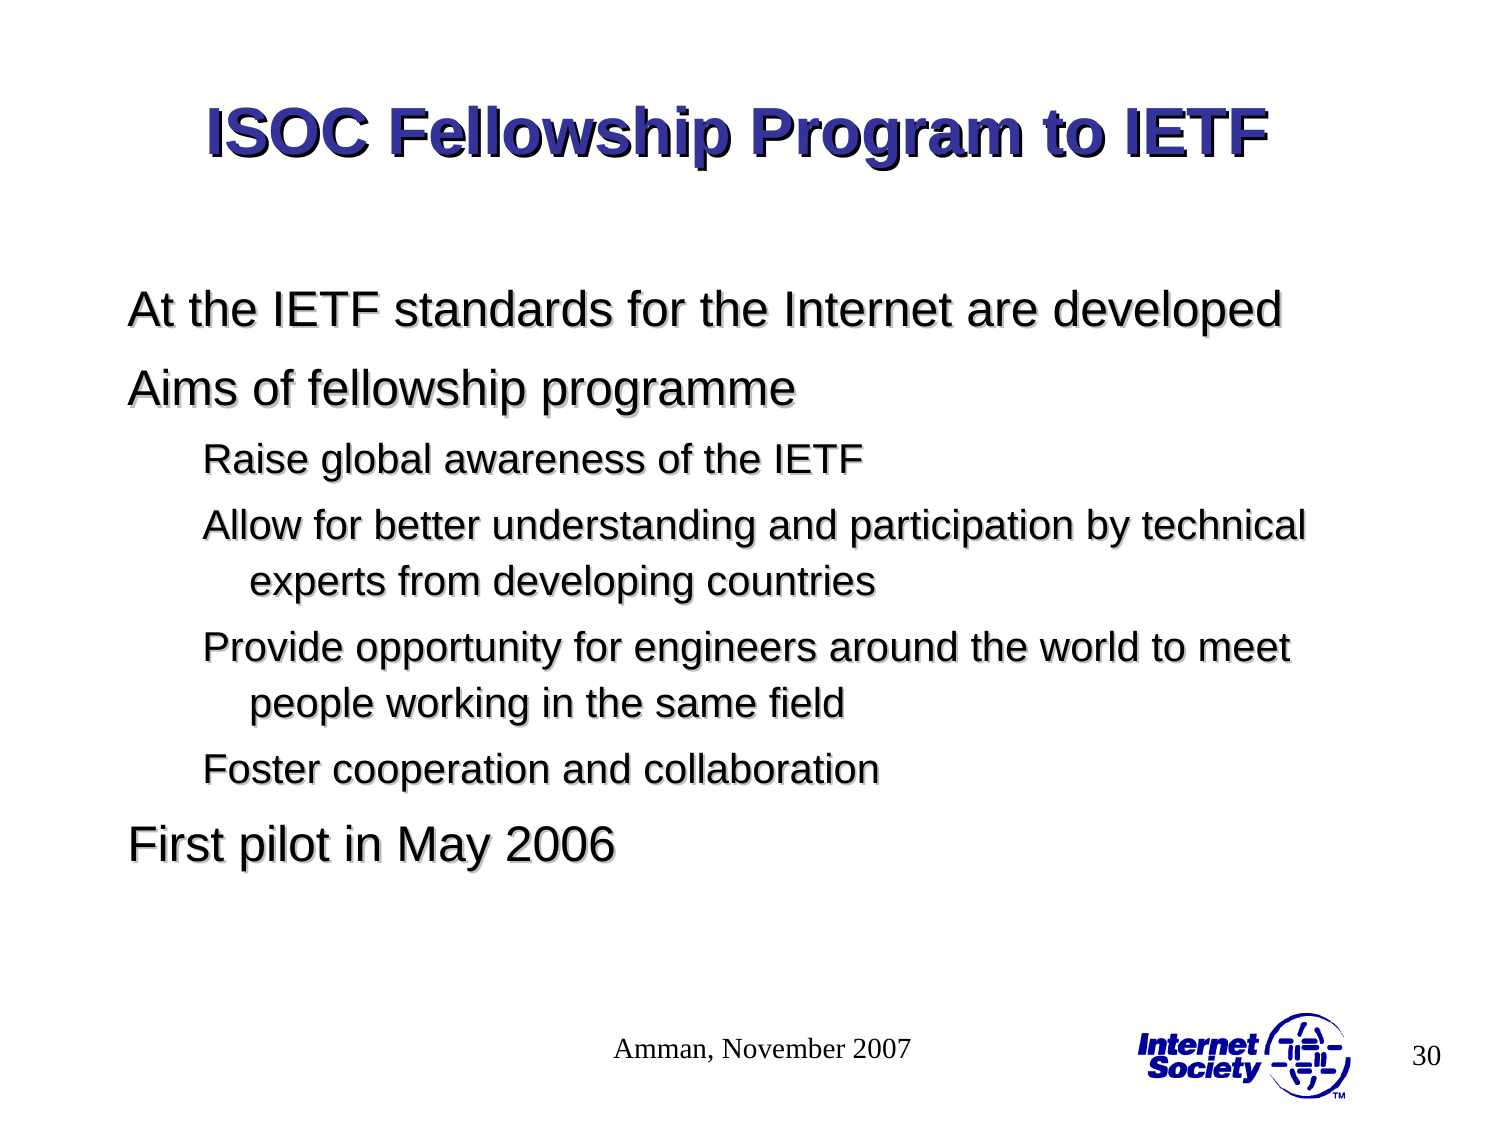

# ISOC Fellowship Program to IETF
At the IETF standards for the Internet are developed
Aims of fellowship programme
Raise global awareness of the IETF
Allow for better understanding and participation by technical experts from developing countries
Provide opportunity for engineers around the world to meet people working in the same field
Foster cooperation and collaboration
First pilot in May 2006